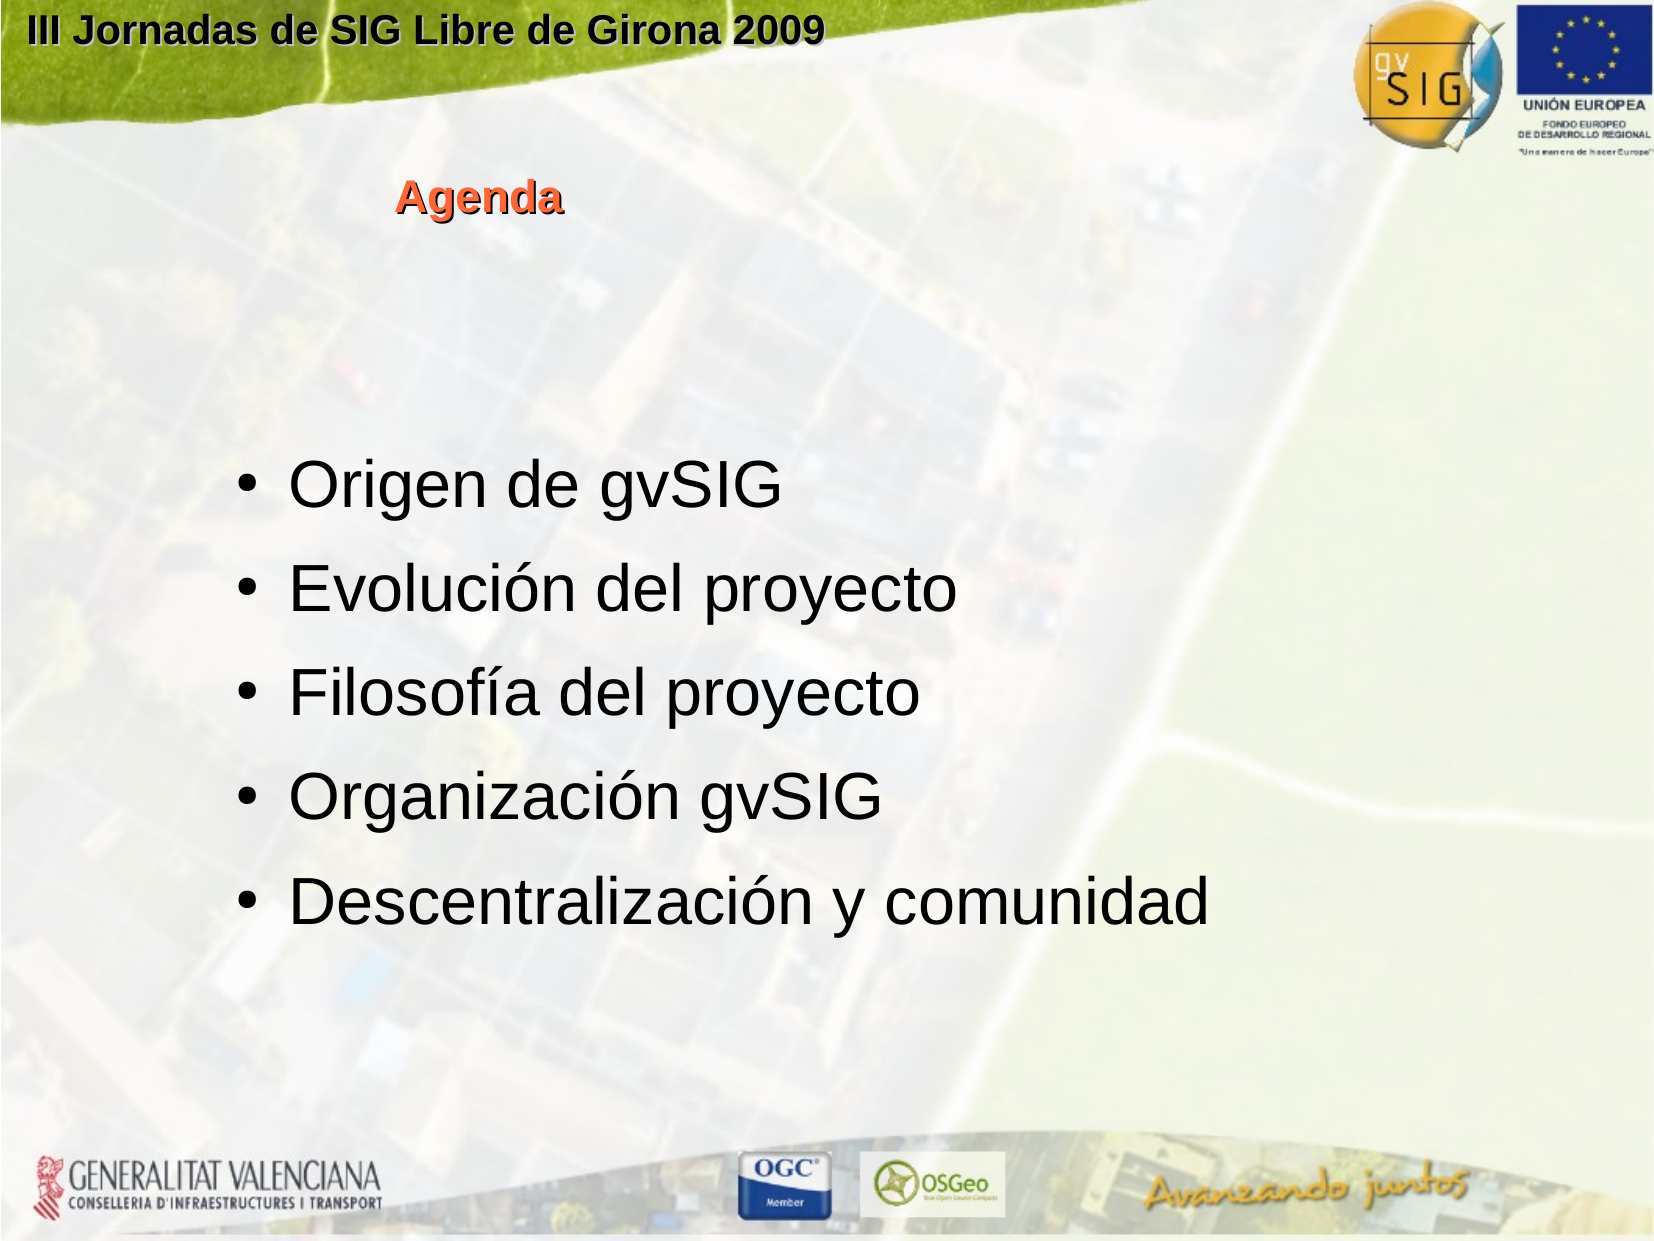

Agenda
# Origen de gvSIG
Evolución del proyecto
Filosofía del proyecto
Organización gvSIG
Descentralización y comunidad